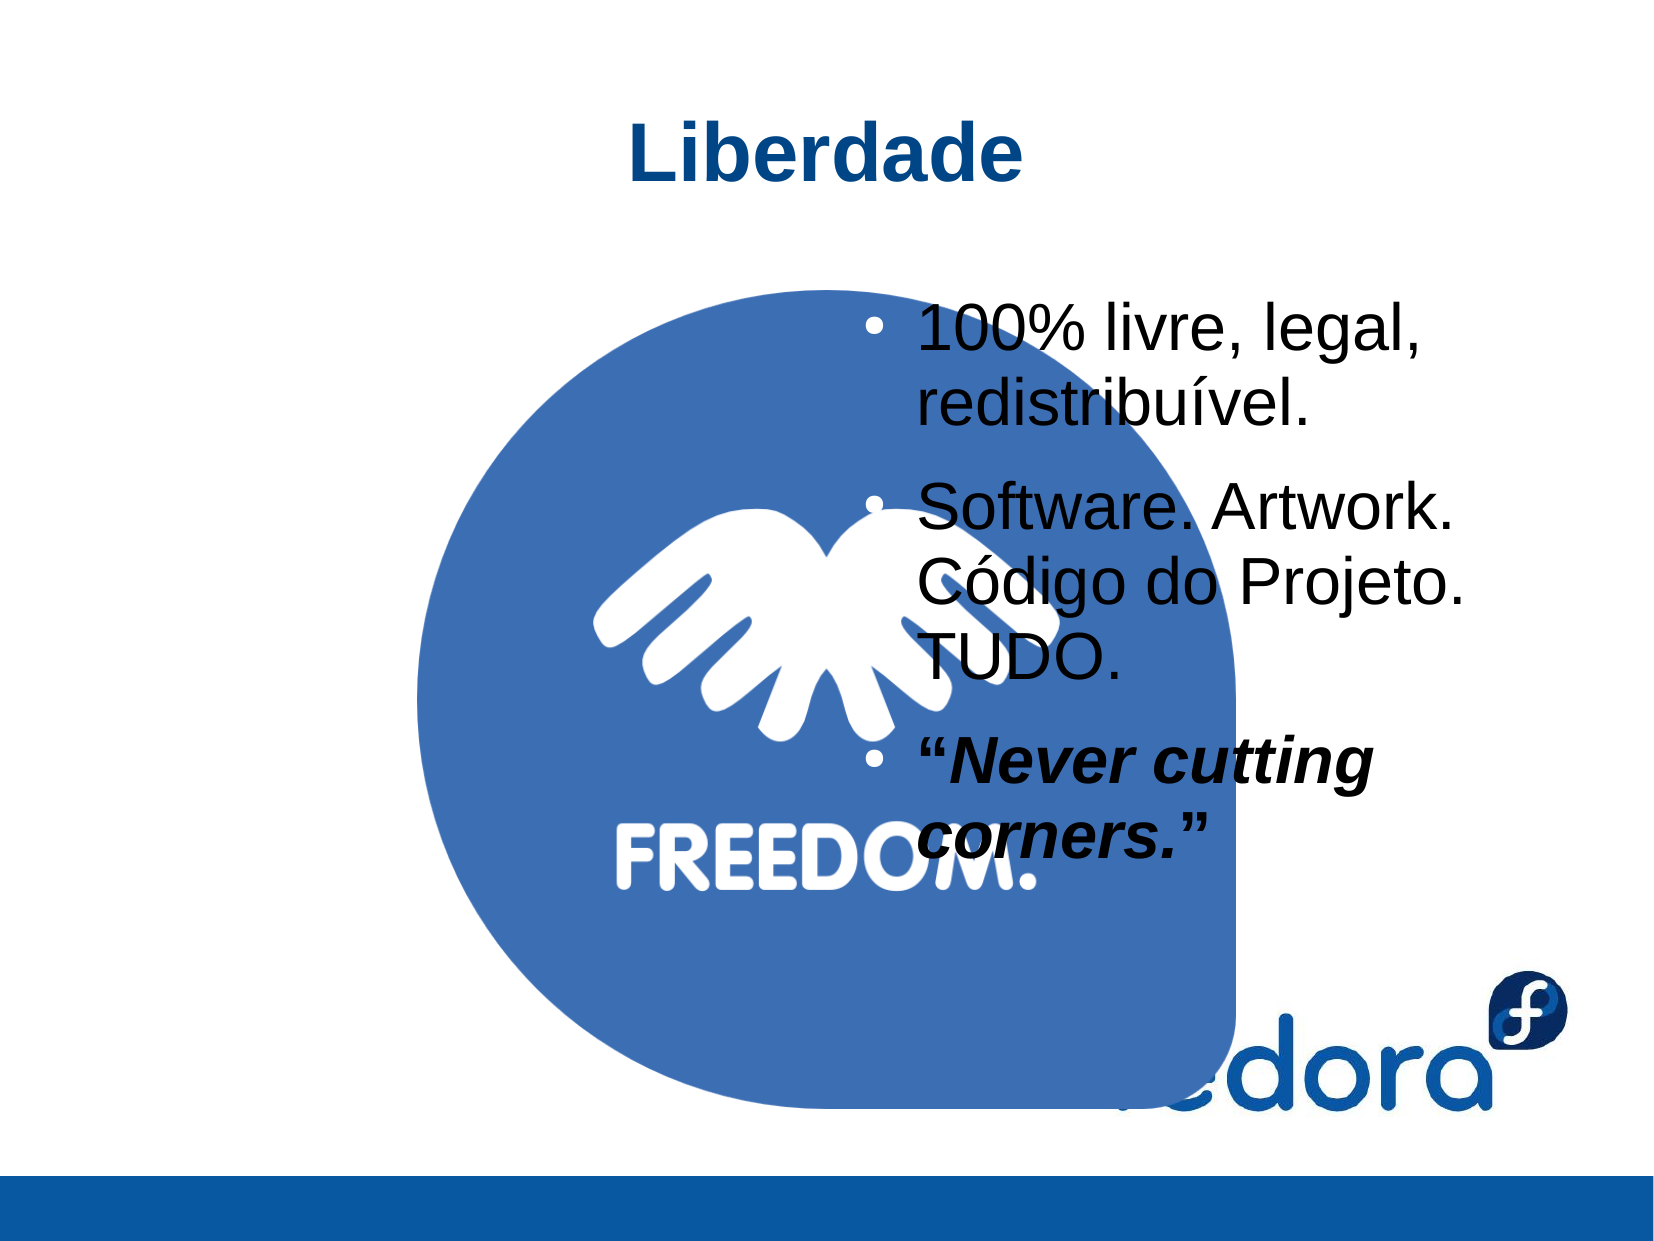

# Liberdade
100% livre, legal, redistribuível.
Software. Artwork. Código do Projeto. TUDO.
“Never cutting corners.”